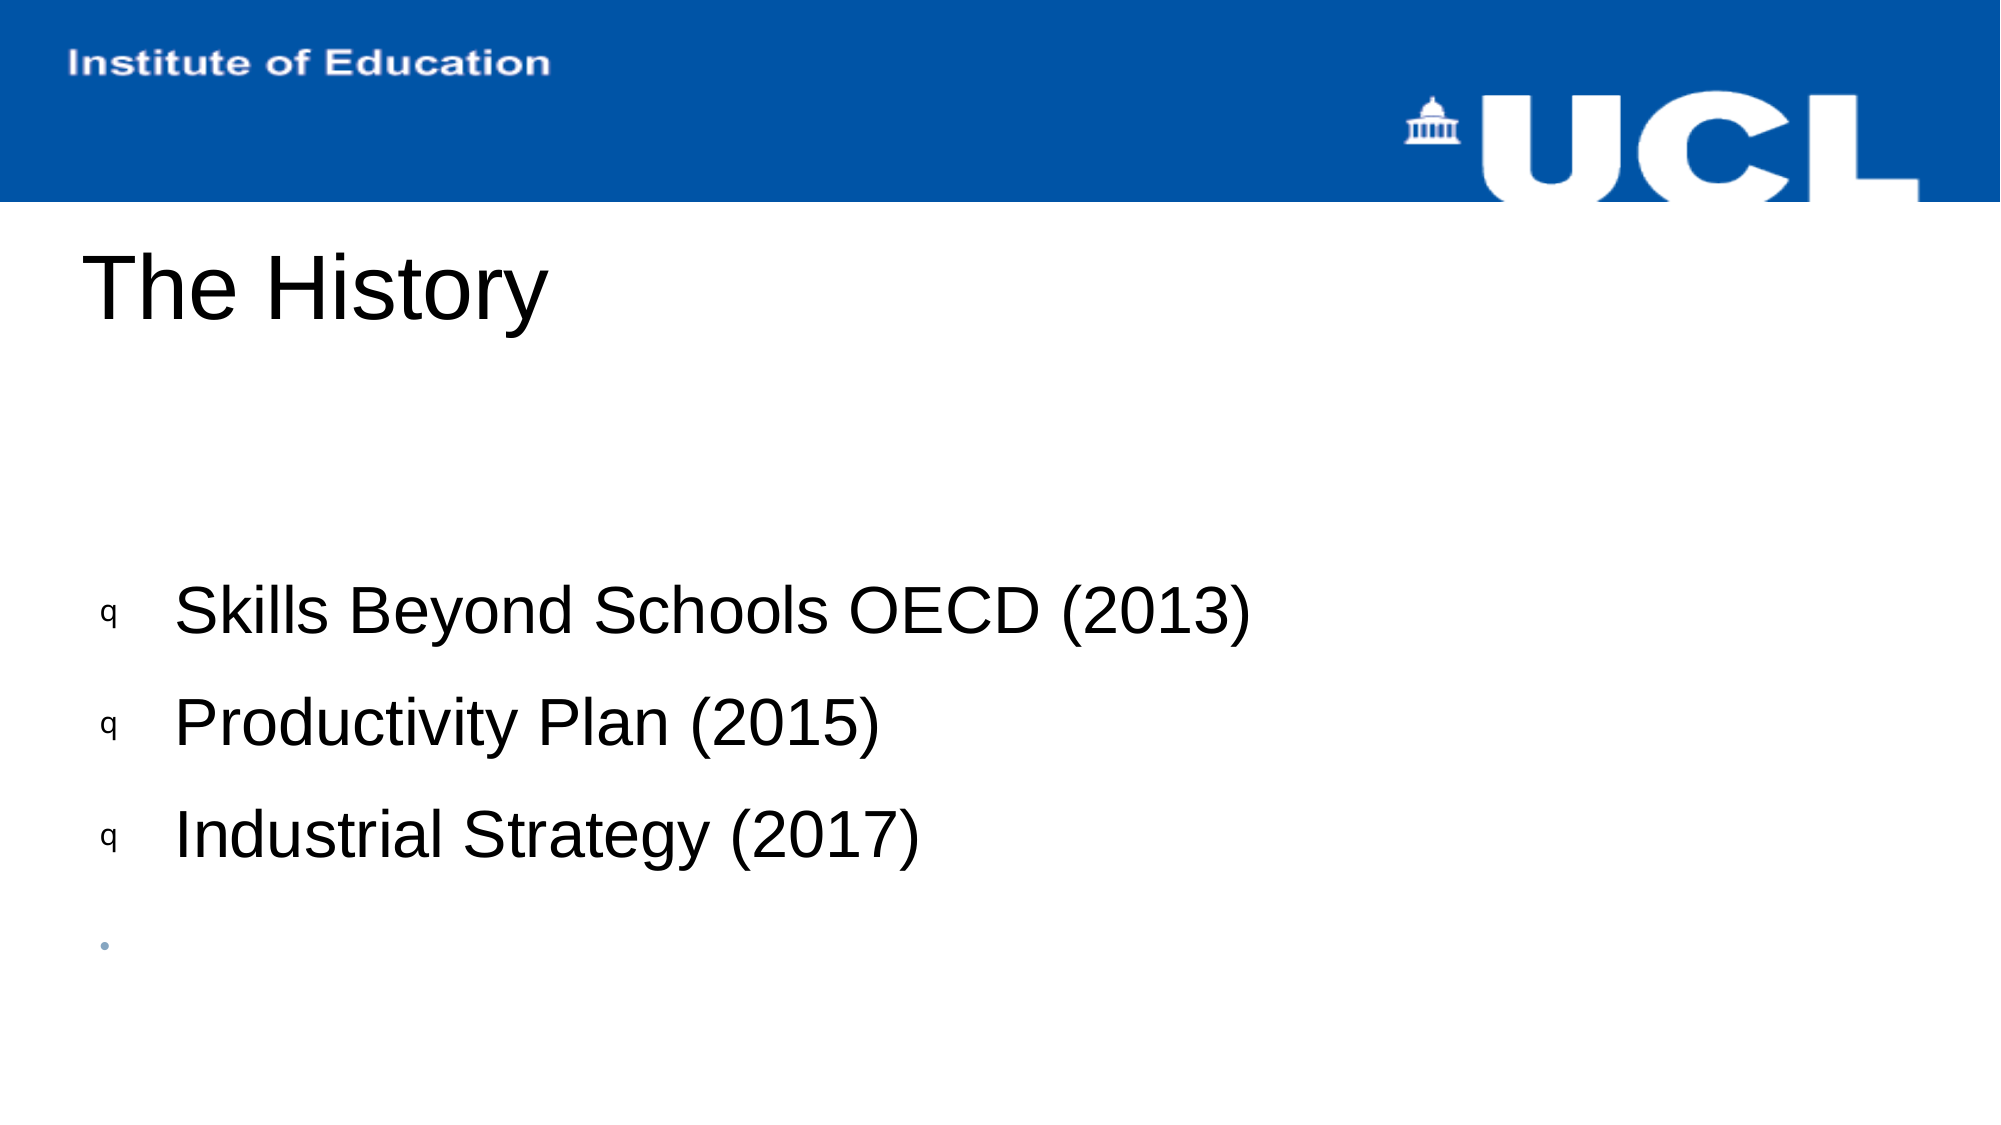

The History
Skills Beyond Schools OECD (2013)
Productivity Plan (2015)
Industrial Strategy (2017)